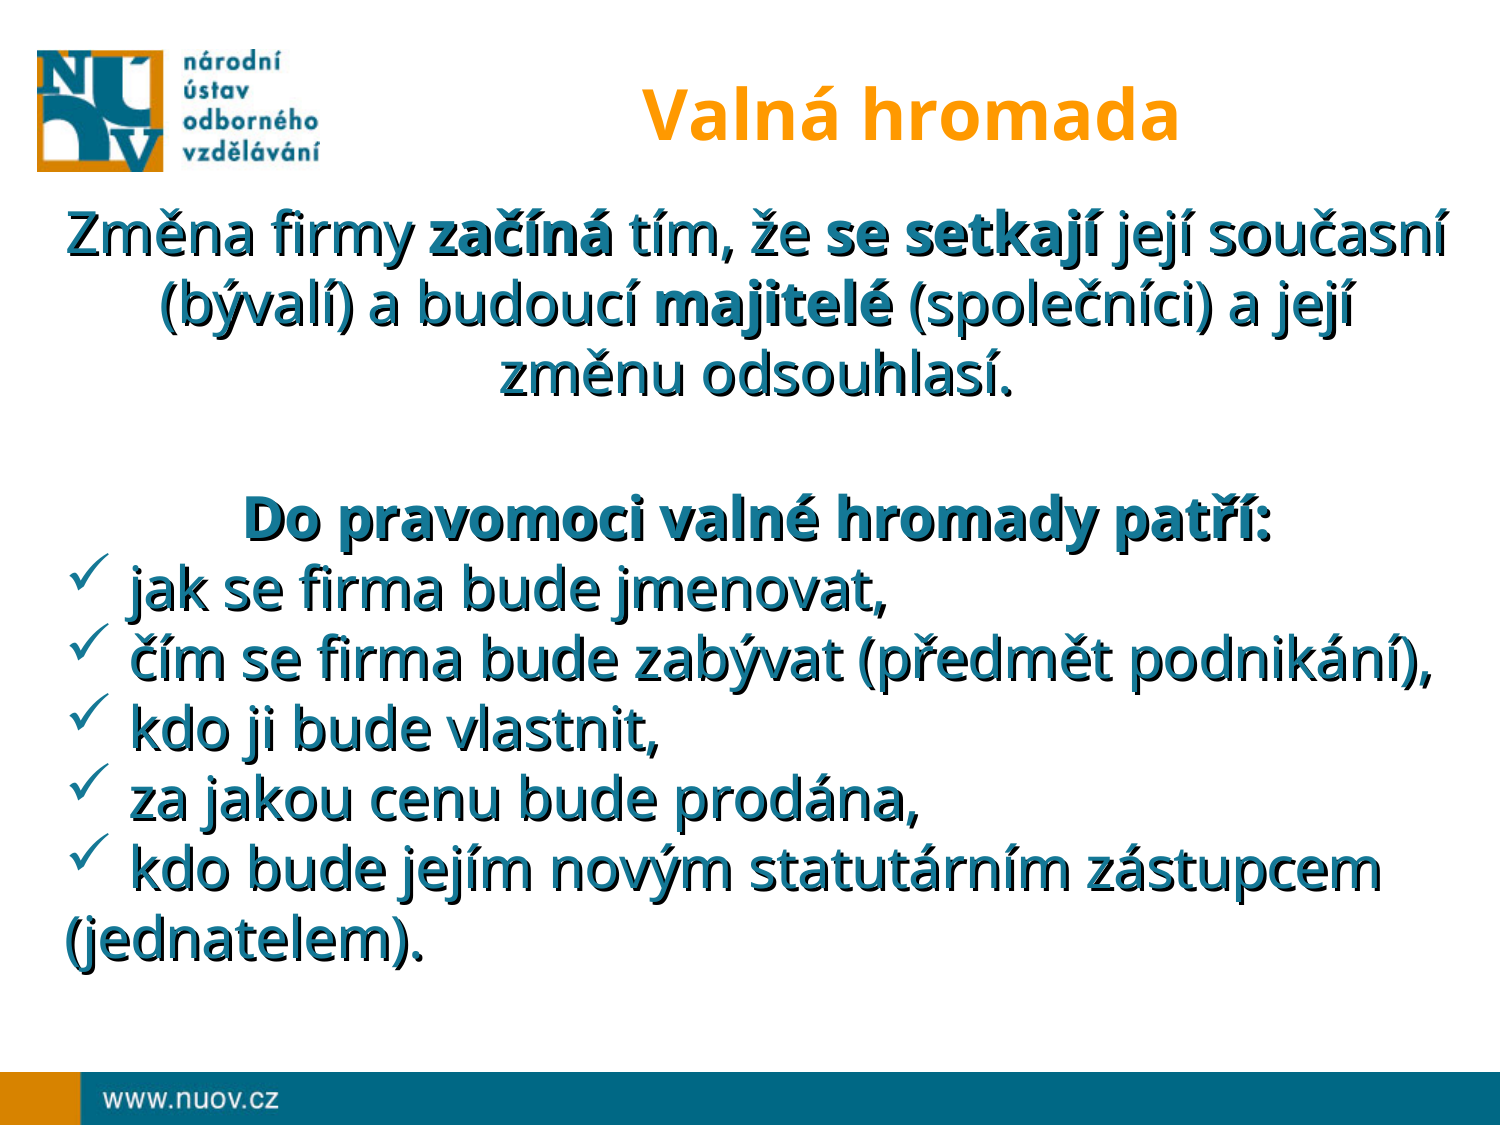

# Valná hromada
Změna firmy začíná tím, že se setkají její současní (bývalí) a budoucí majitelé (společníci) a její změnu odsouhlasí.
Do pravomoci valné hromady patří:
 jak se firma bude jmenovat,
 čím se firma bude zabývat (předmět podnikání),
 kdo ji bude vlastnit,
 za jakou cenu bude prodána,
 kdo bude jejím novým statutárním zástupcem (jednatelem).